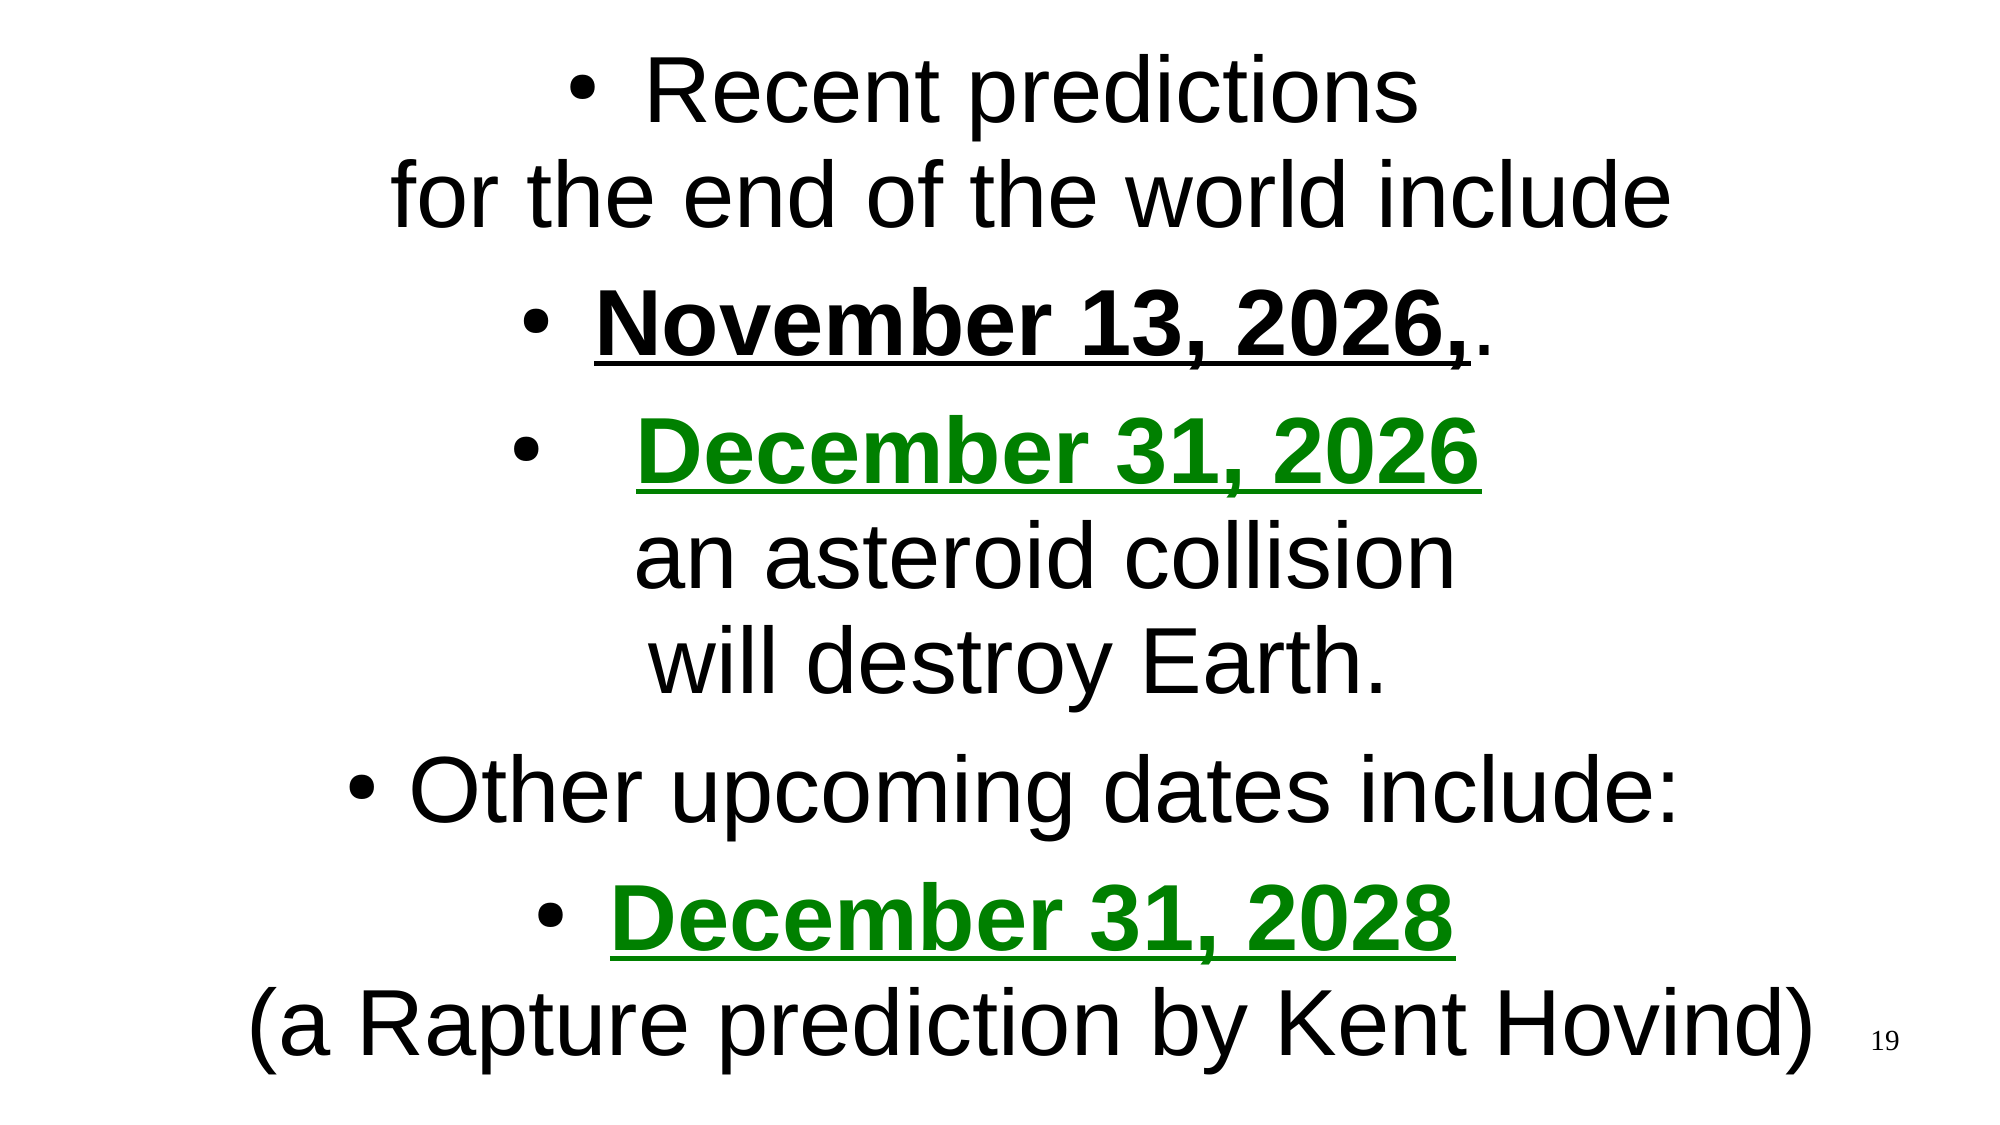

# Recent predictions for the end of the world include
November 13, 2026,.
 December 31, 2026 
 an asteroid collision
will destroy Earth.
Other upcoming dates include:
December 31, 2028 
(a Rapture prediction by Kent Hovind)
19